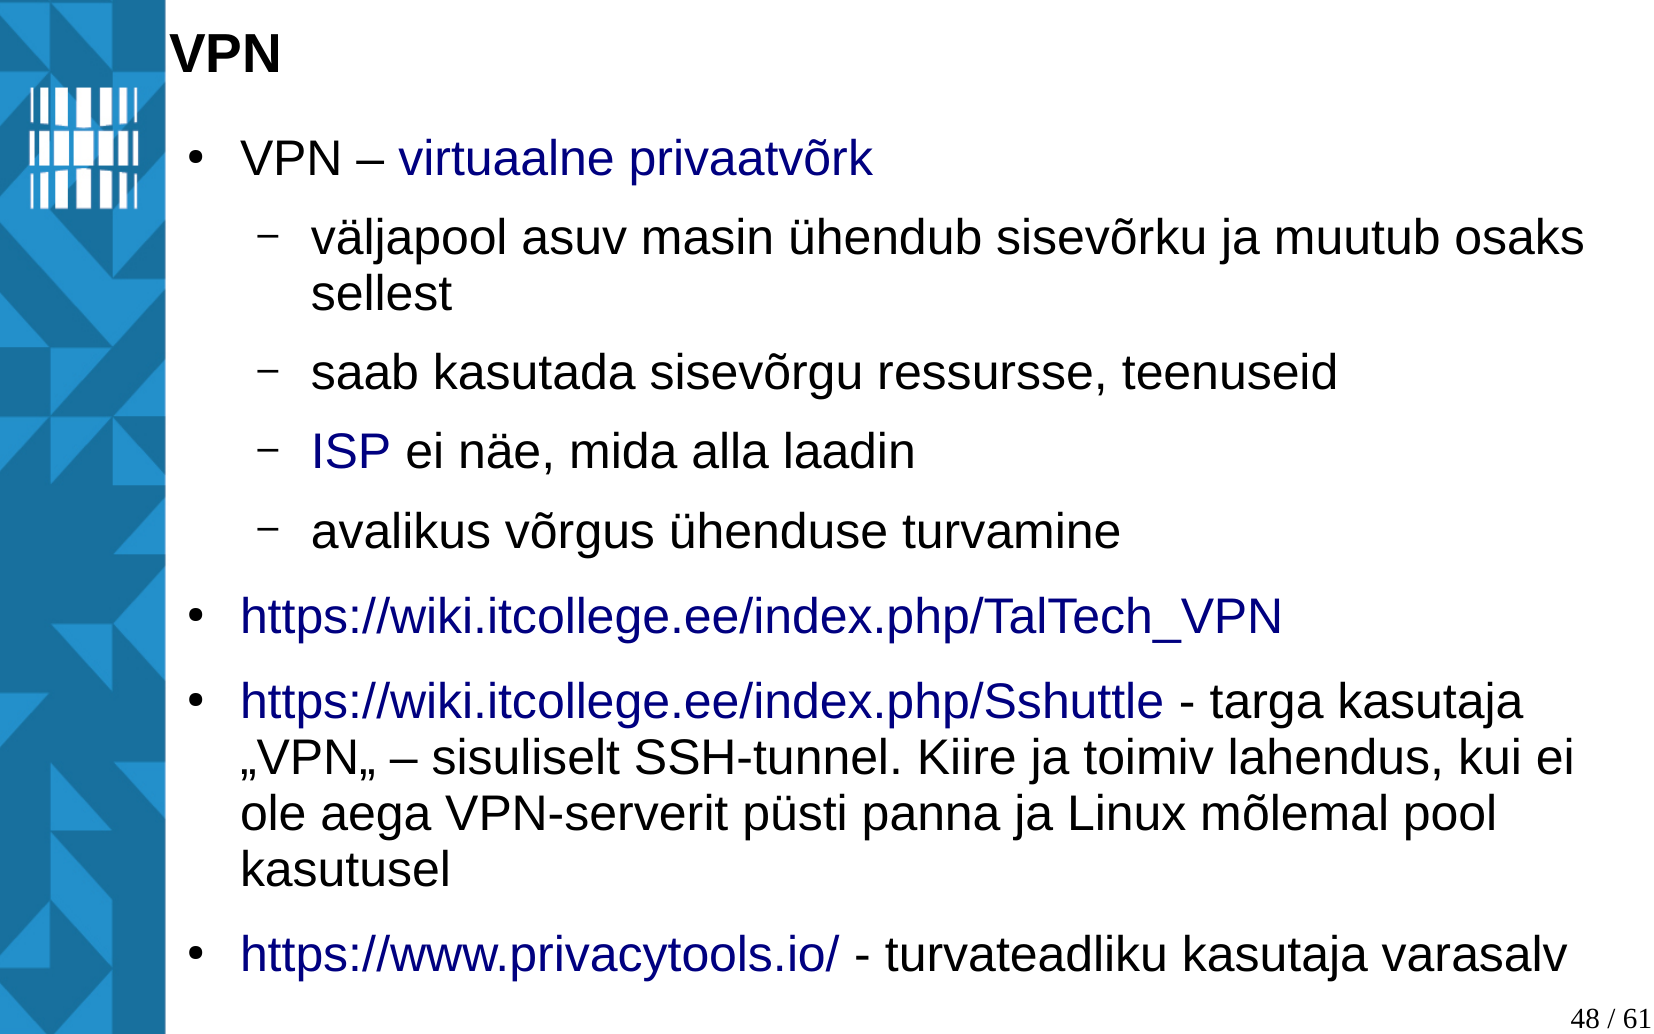

# VPN
VPN – virtuaalne privaatvõrk
väljapool asuv masin ühendub sisevõrku ja muutub osaks sellest
saab kasutada sisevõrgu ressursse, teenuseid
ISP ei näe, mida alla laadin
avalikus võrgus ühenduse turvamine
https://wiki.itcollege.ee/index.php/TalTech_VPN
https://wiki.itcollege.ee/index.php/Sshuttle - targa kasutaja „VPN„ – sisuliselt SSH-tunnel. Kiire ja toimiv lahendus, kui ei ole aega VPN-serverit püsti panna ja Linux mõlemal pool kasutusel
https://www.privacytools.io/ - turvateadliku kasutaja varasalv
48